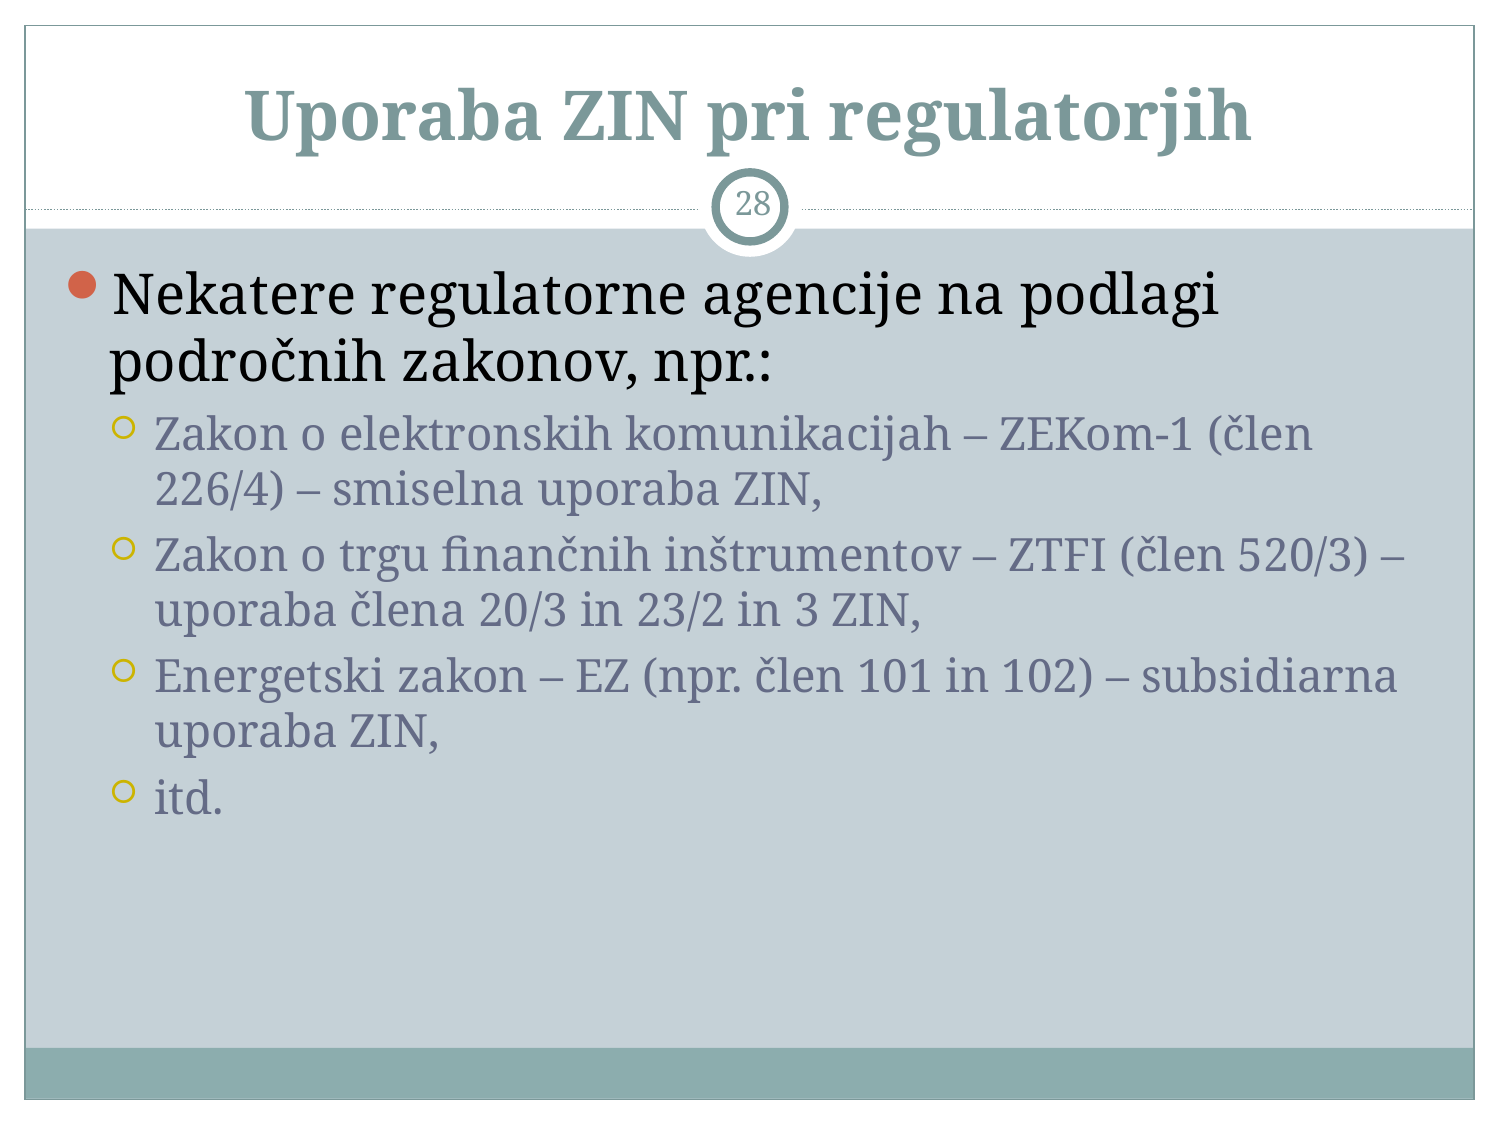

# Uporaba ZIN pri regulatorjih
Nekatere regulatorne agencije na podlagi področnih zakonov, npr.:
Zakon o elektronskih komunikacijah – ZEKom-1 (člen 226/4) – smiselna uporaba ZIN,
Zakon o trgu finančnih inštrumentov – ZTFI (člen 520/3) – uporaba člena 20/3 in 23/2 in 3 ZIN,
Energetski zakon – EZ (npr. člen 101 in 102) – subsidiarna uporaba ZIN,
itd.